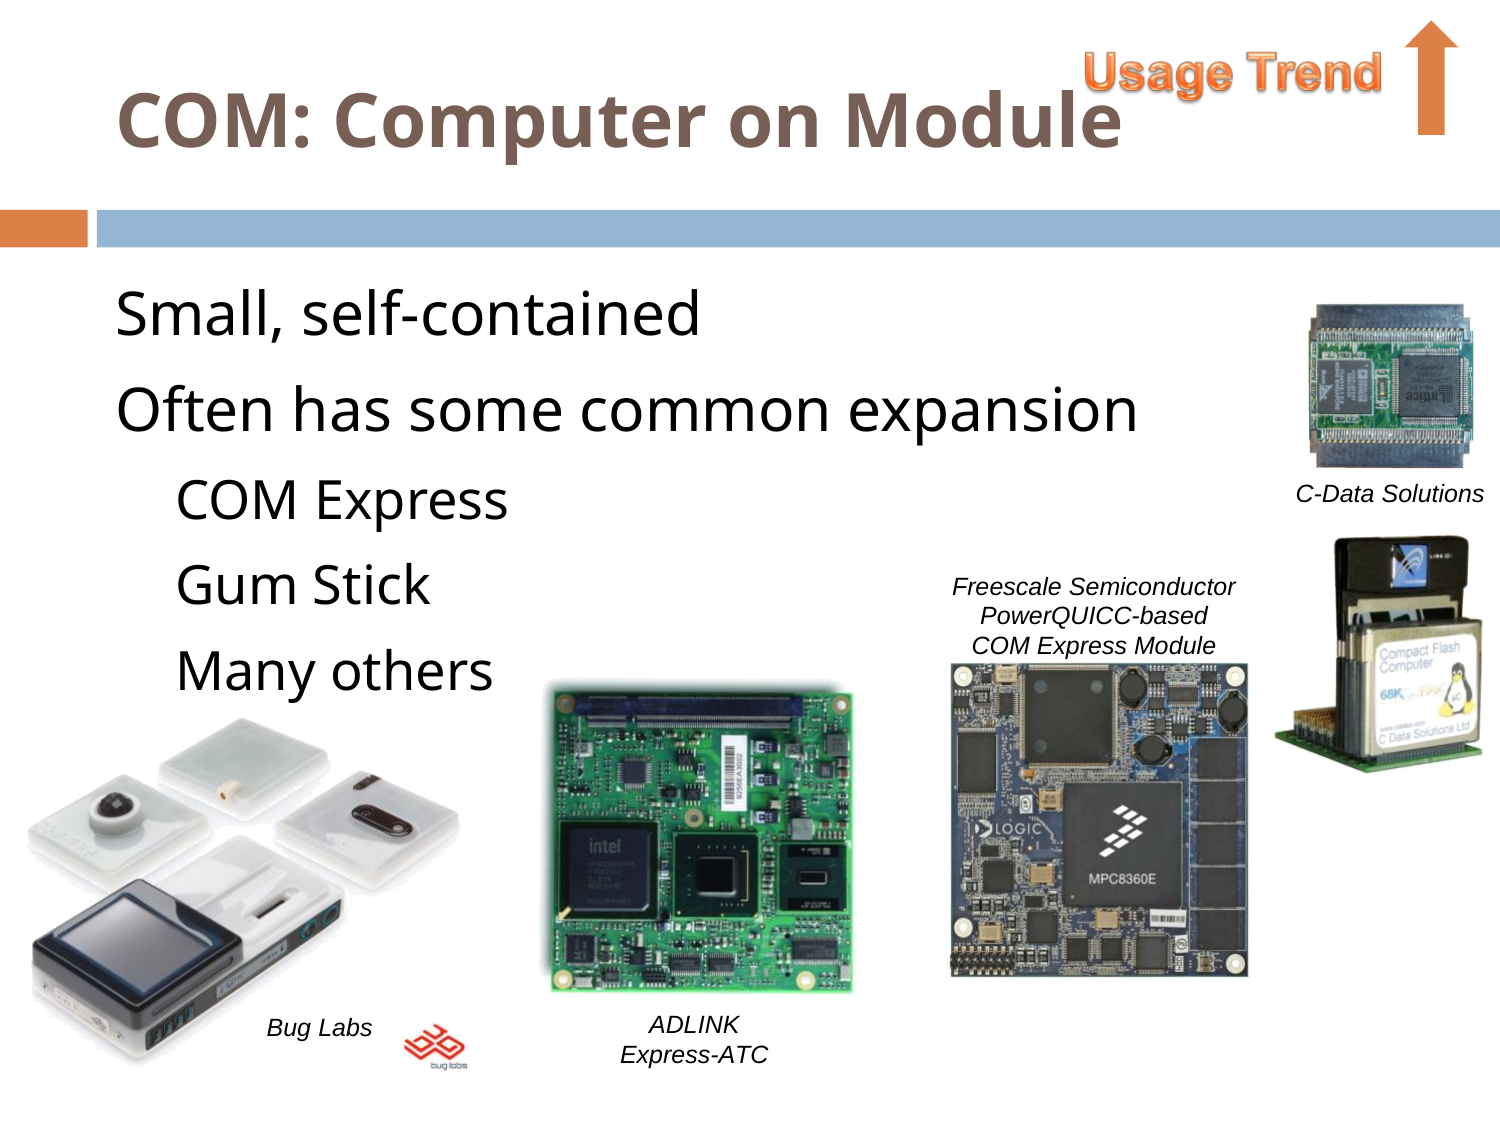

# COM: Computer on Module
Small, self-contained
Often has some common expansion
COM Express
Gum Stick
Many others
C-Data Solutions
Freescale Semiconductor
PowerQUICC-based
COM Express Module
ADLINK
Express-ATC
Bug Labs